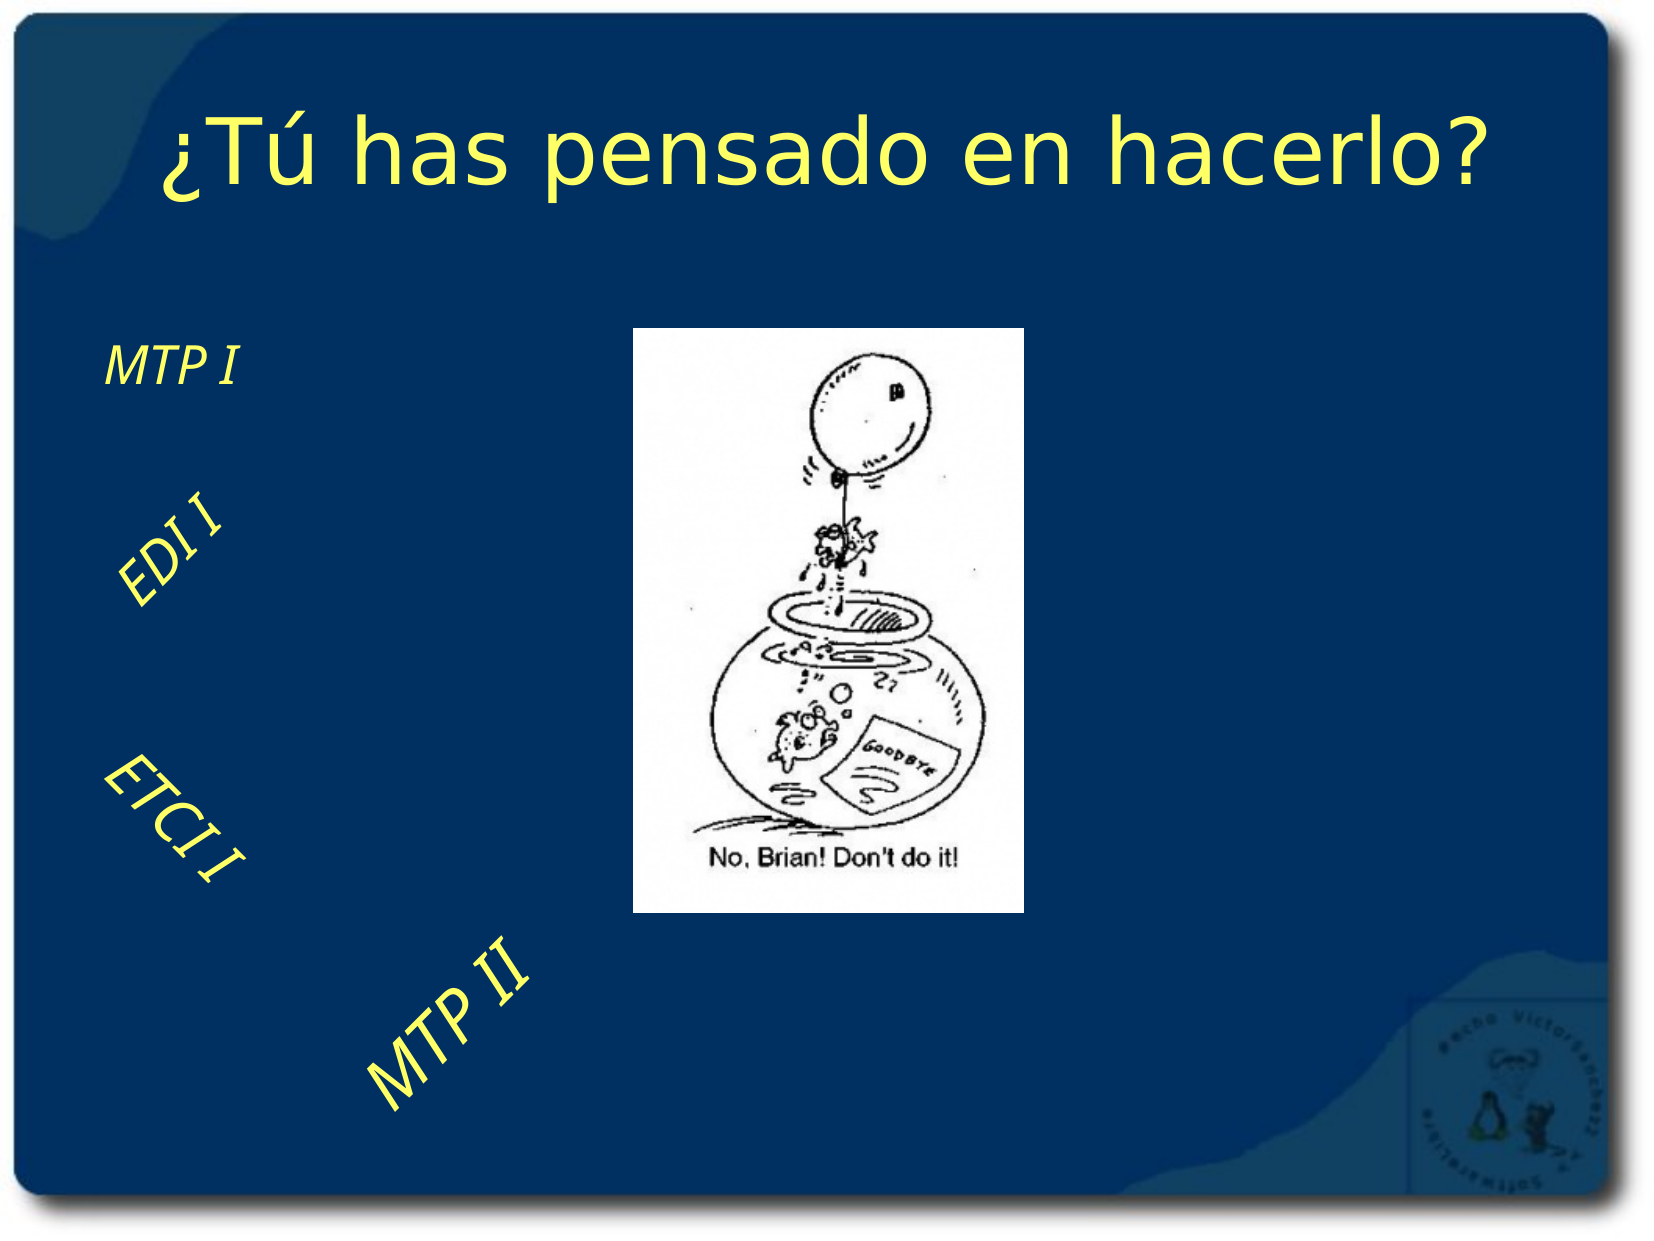

# ¿Tú has pensado en hacerlo?
MTP I
EDI I
ETCI I
MTP II